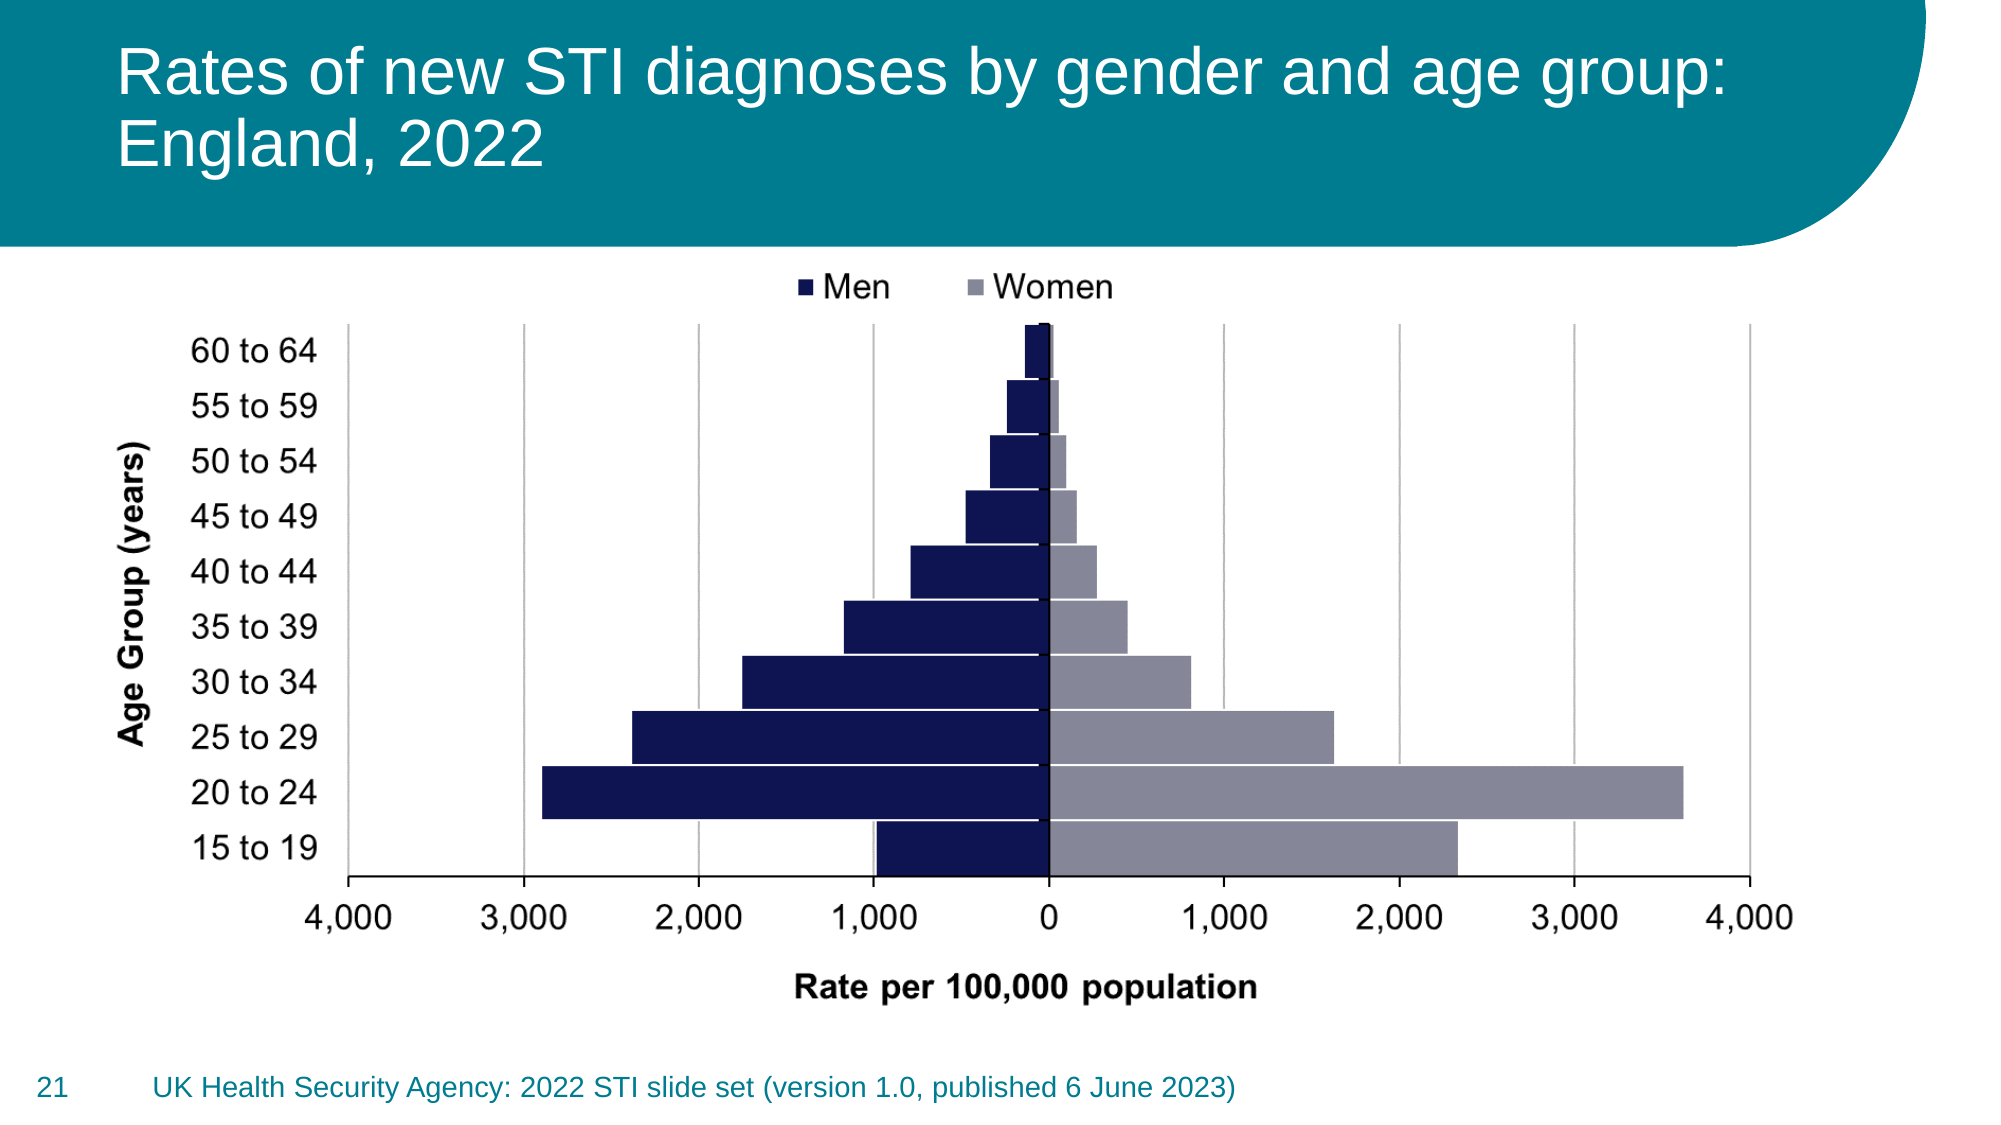

# Rates of new STI diagnoses by gender and age group: England, 2022
21
UK Health Security Agency: 2022 STI slide set (version 1.0, published 6 June 2023)